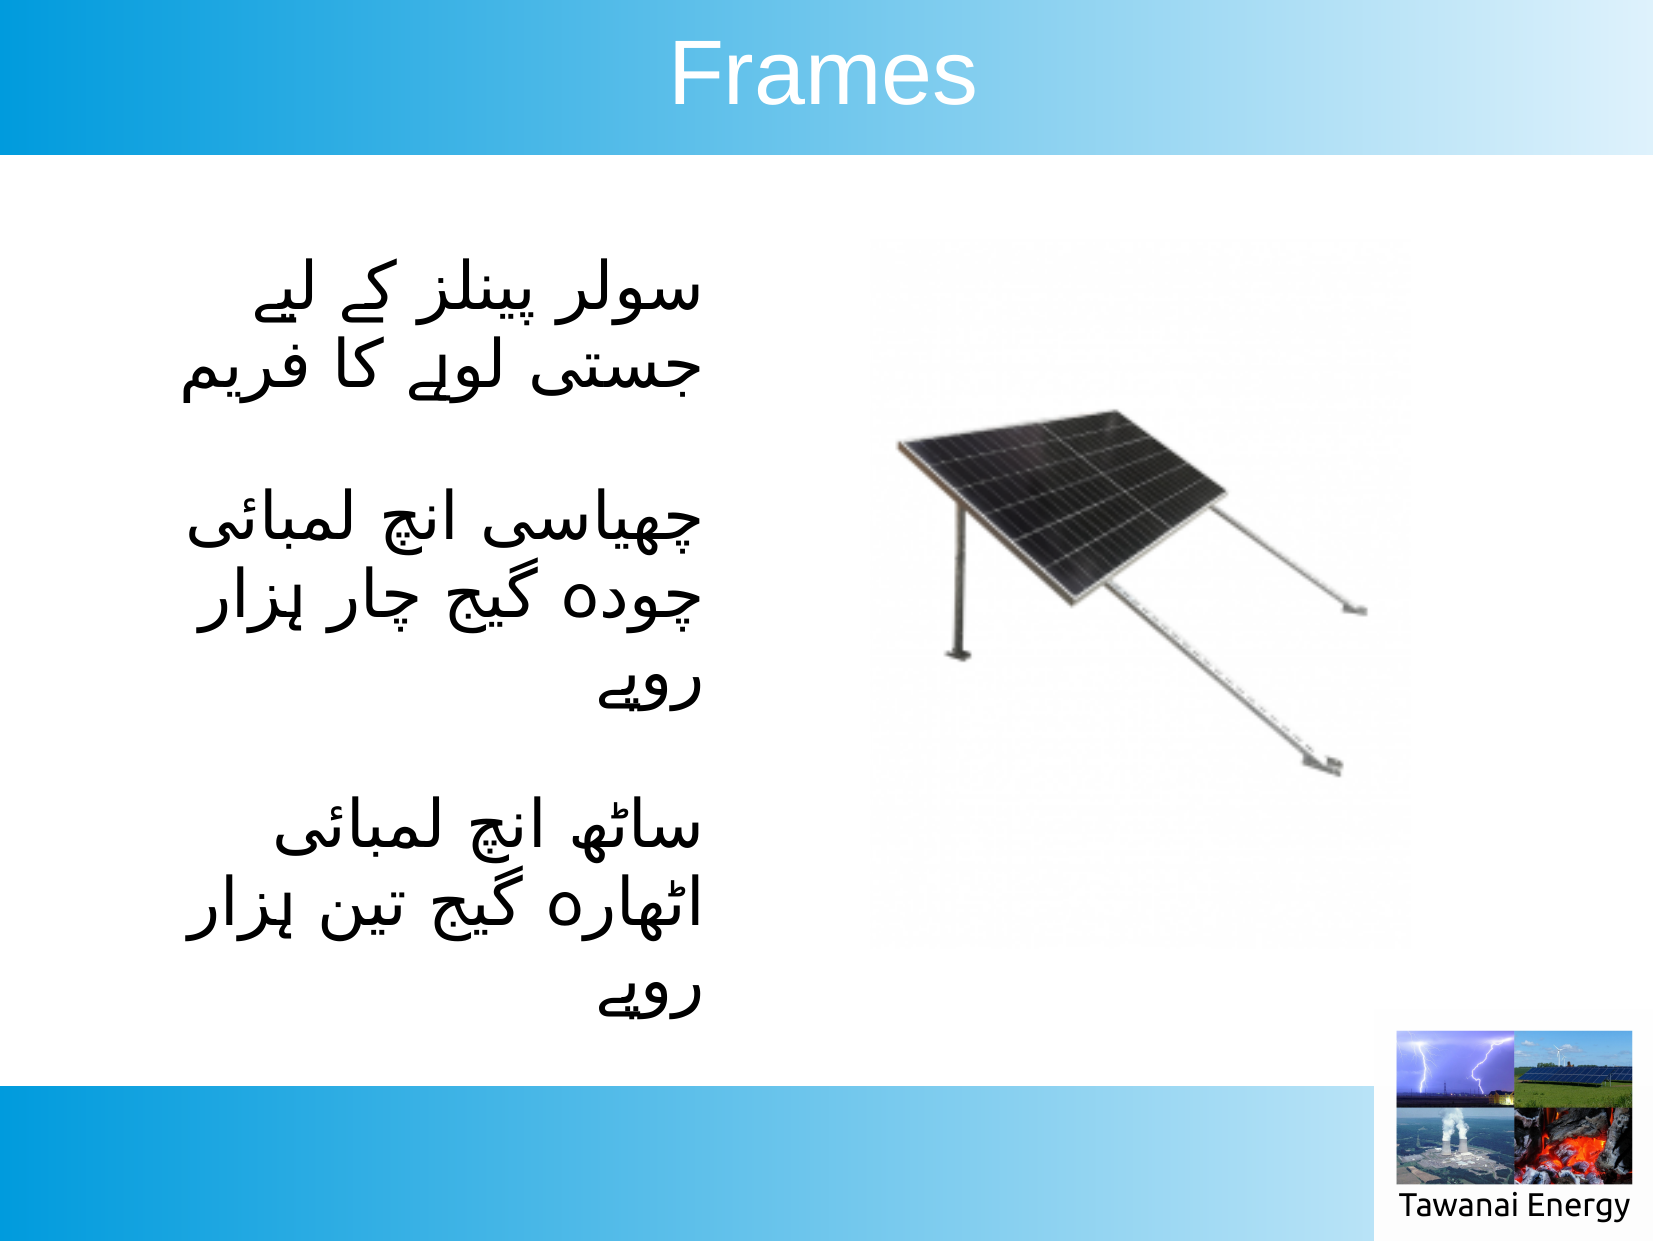

# Frames
سولر پینلز کے لیے جستی لوہے کا فریم
چھیاسی انچ لمبائی
چودہ گیج چار ہزار روپے
ساٹھ انچ لمبائی
اٹھارہ گیج تین ہزار روپے